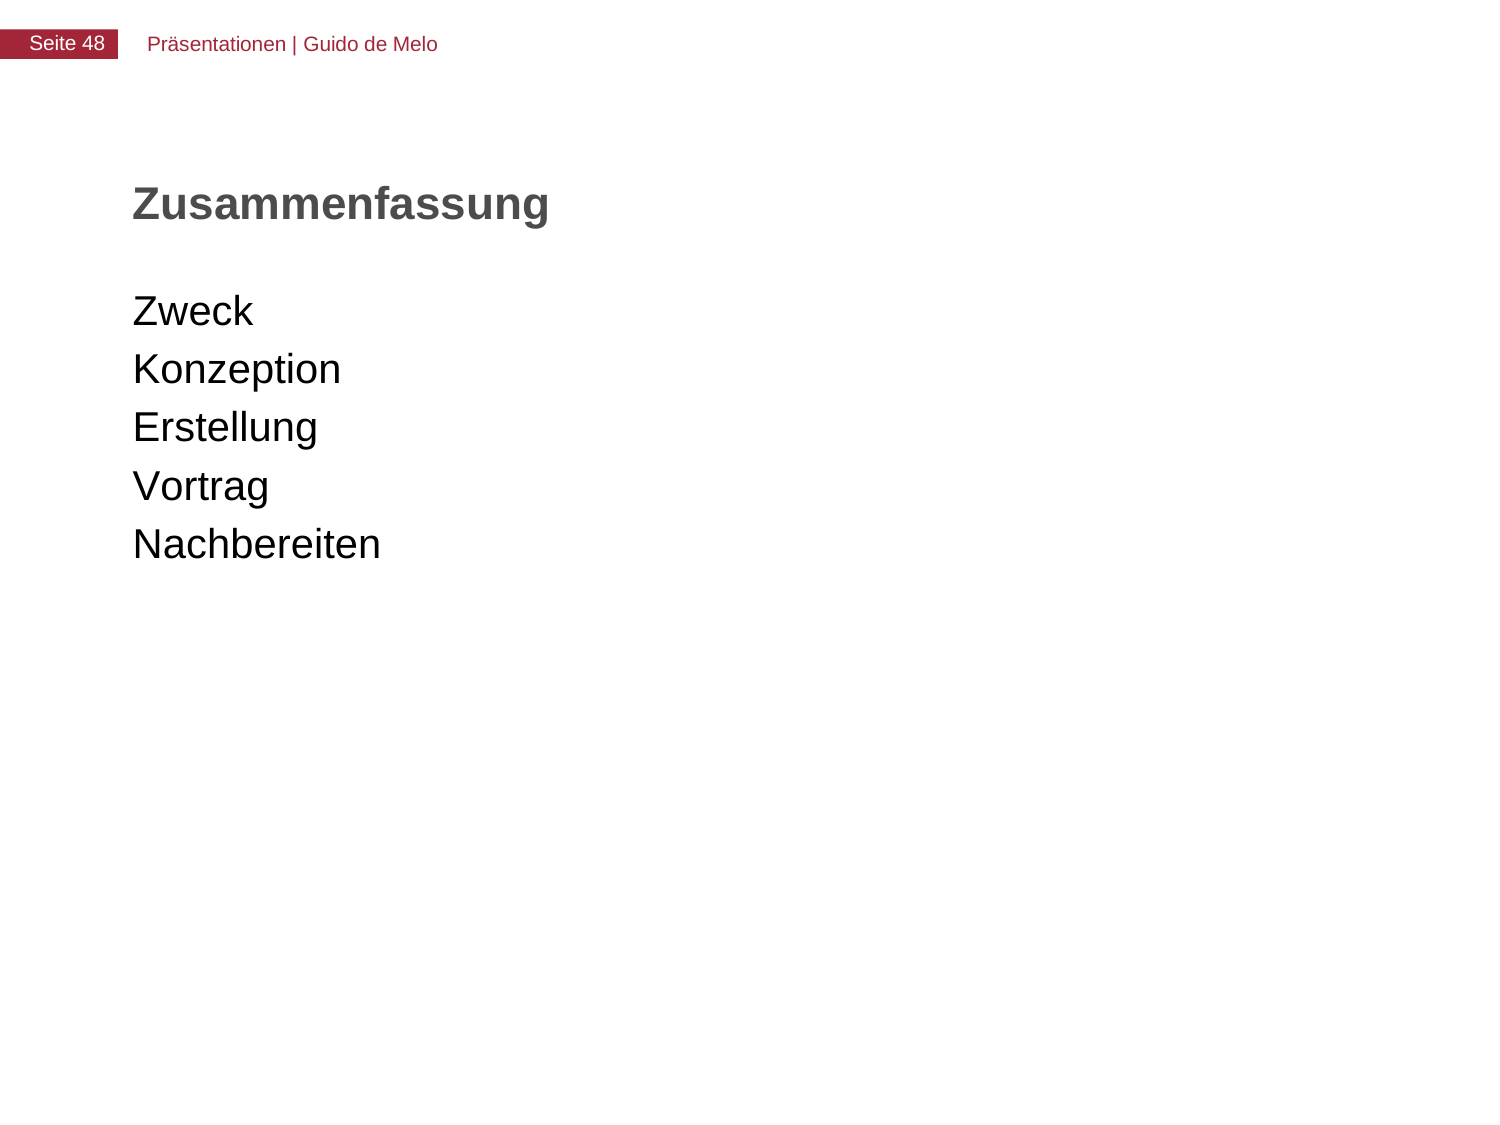

# Zusammenfassung
Zweck
Konzeption
Erstellung
Vortrag
Nachbereiten